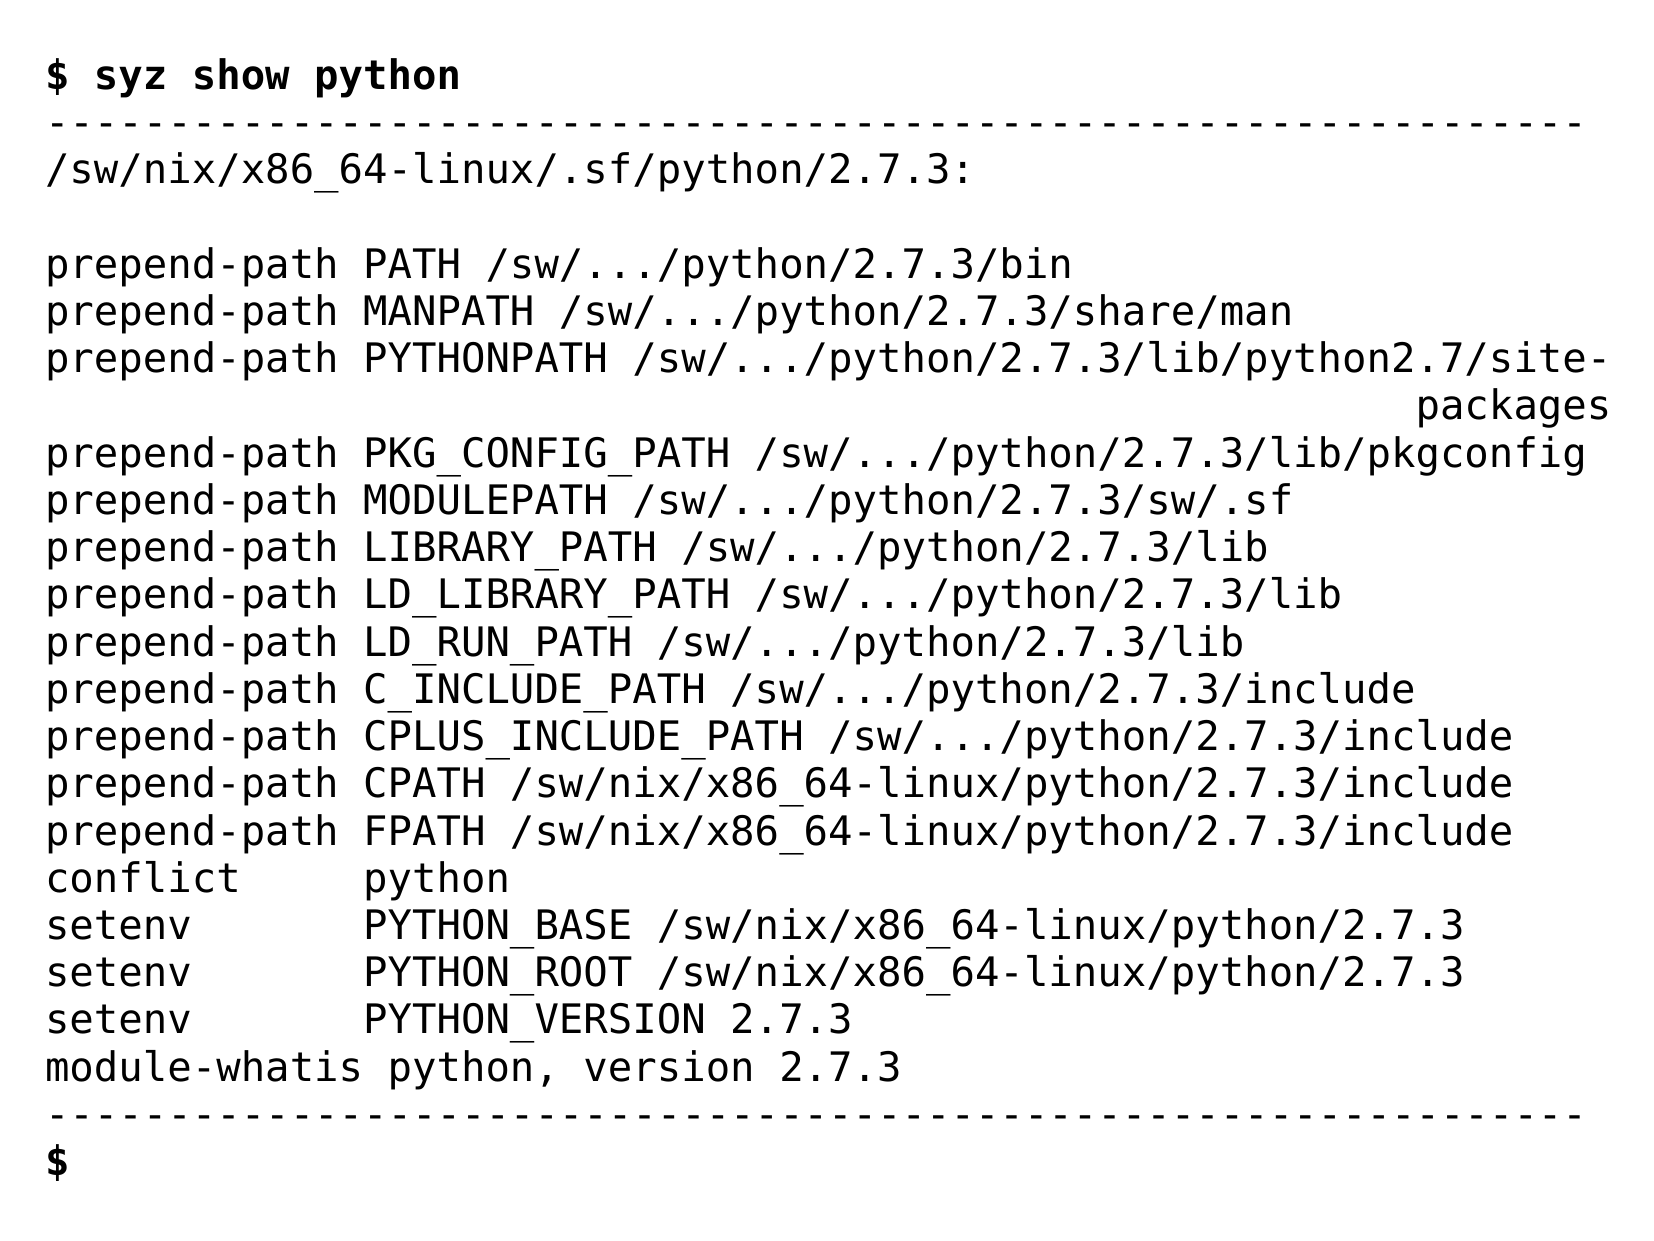

# $ syz show python
---------------------------------------------------------------
/sw/nix/x86_64-linux/.sf/python/2.7.3:
prepend-path PATH /sw/.../python/2.7.3/bin
prepend-path MANPATH /sw/.../python/2.7.3/share/man
prepend-path PYTHONPATH /sw/.../python/2.7.3/lib/python2.7/site-
 packages
prepend-path PKG_CONFIG_PATH /sw/.../python/2.7.3/lib/pkgconfig
prepend-path MODULEPATH /sw/.../python/2.7.3/sw/.sf
prepend-path LIBRARY_PATH /sw/.../python/2.7.3/lib
prepend-path LD_LIBRARY_PATH /sw/.../python/2.7.3/lib
prepend-path LD_RUN_PATH /sw/.../python/2.7.3/lib
prepend-path C_INCLUDE_PATH /sw/.../python/2.7.3/include
prepend-path CPLUS_INCLUDE_PATH /sw/.../python/2.7.3/include
prepend-path CPATH /sw/nix/x86_64-linux/python/2.7.3/include
prepend-path FPATH /sw/nix/x86_64-linux/python/2.7.3/include
conflict python
setenv PYTHON_BASE /sw/nix/x86_64-linux/python/2.7.3
setenv PYTHON_ROOT /sw/nix/x86_64-linux/python/2.7.3
setenv PYTHON_VERSION 2.7.3
module-whatis python, version 2.7.3
---------------------------------------------------------------
$
#%Module
description {
 bin-dir bin
 man-dir share/man
 include-dir -language python lib/python2.7/site-
 packages
 #syzix-dir sw
 pkgconfig-dir lib/pkgconfig
 modules-dir sw/.sf
 lib-dir lib
 include-dir -languages c,cxx,f include
 soft-prereq glibc/2.13
 soft-prereq bash/4.2-p24
 soft-prereq gcc/4.6.3
 soft-prereq openssl/1.0.0i
 soft-prereq bzip2/1.0.6
 soft-prereq zlib/1.2.7-2
 soft-prereq coreutils/8.15
}
$